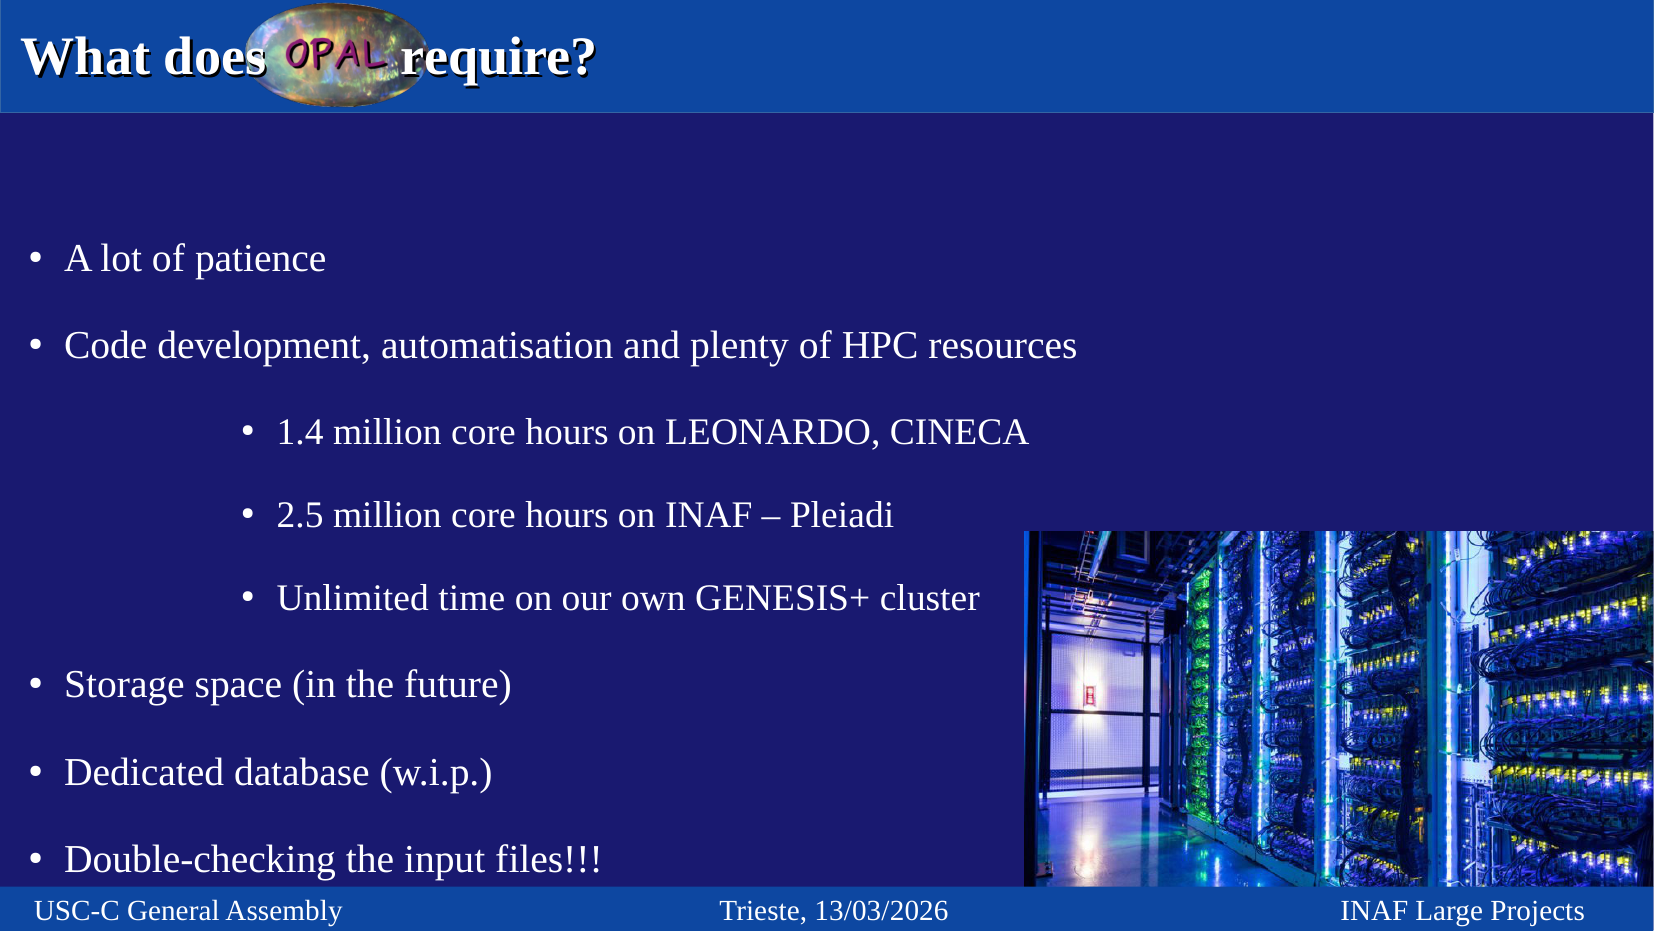

What does require?
A lot of patience
Code development, automatisation and plenty of HPC resources
1.4 million core hours on LEONARDO, CINECA
2.5 million core hours on INAF – Pleiadi
Unlimited time on our own GENESIS+ cluster
Storage space (in the future)
Dedicated database (w.i.p.)
Double-checking the input files!!!
USC-C General Assembly Trieste, 13/03/2026 INAF Large Projects